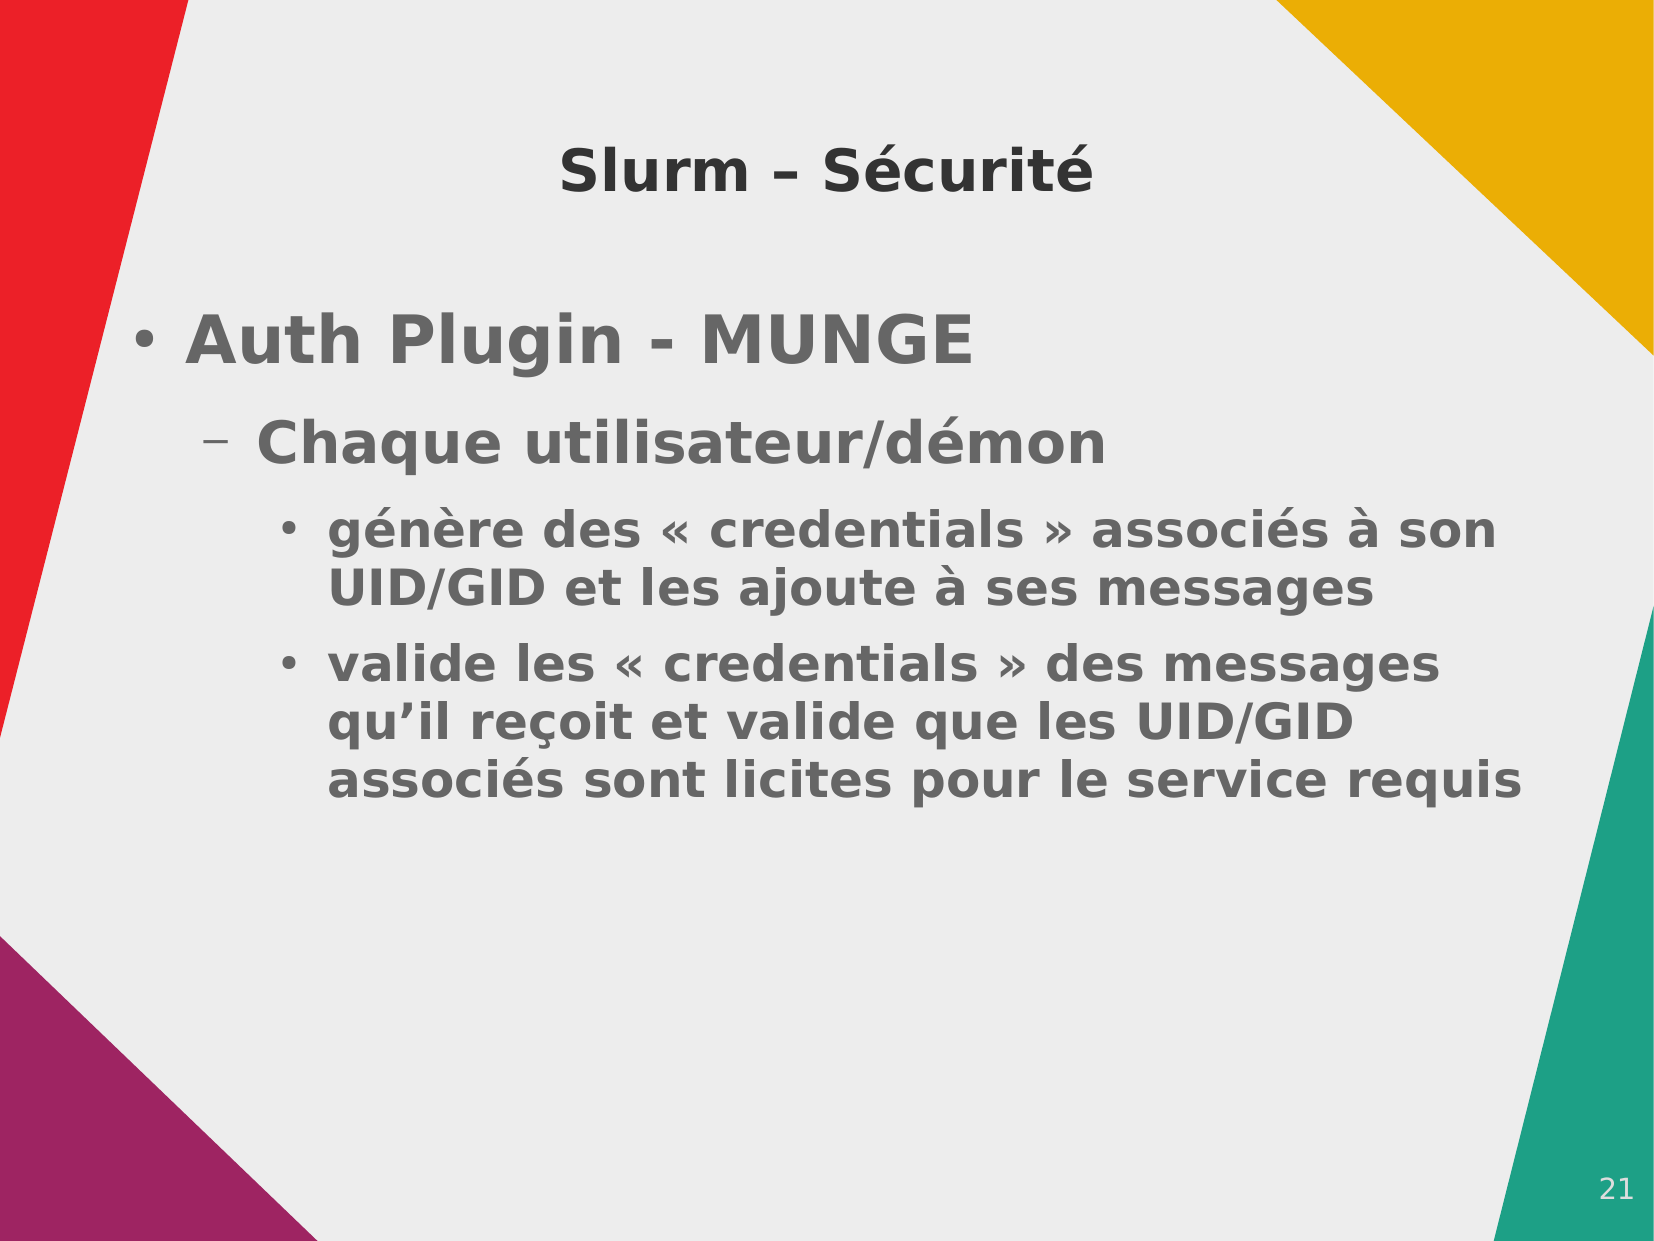

# Slurm – Sécurité
Auth Plugin - MUNGE
Chaque utilisateur/démon
génère des « credentials » associés à son UID/GID et les ajoute à ses messages
valide les « credentials » des messages qu’il reçoit et valide que les UID/GID associés sont licites pour le service requis
21